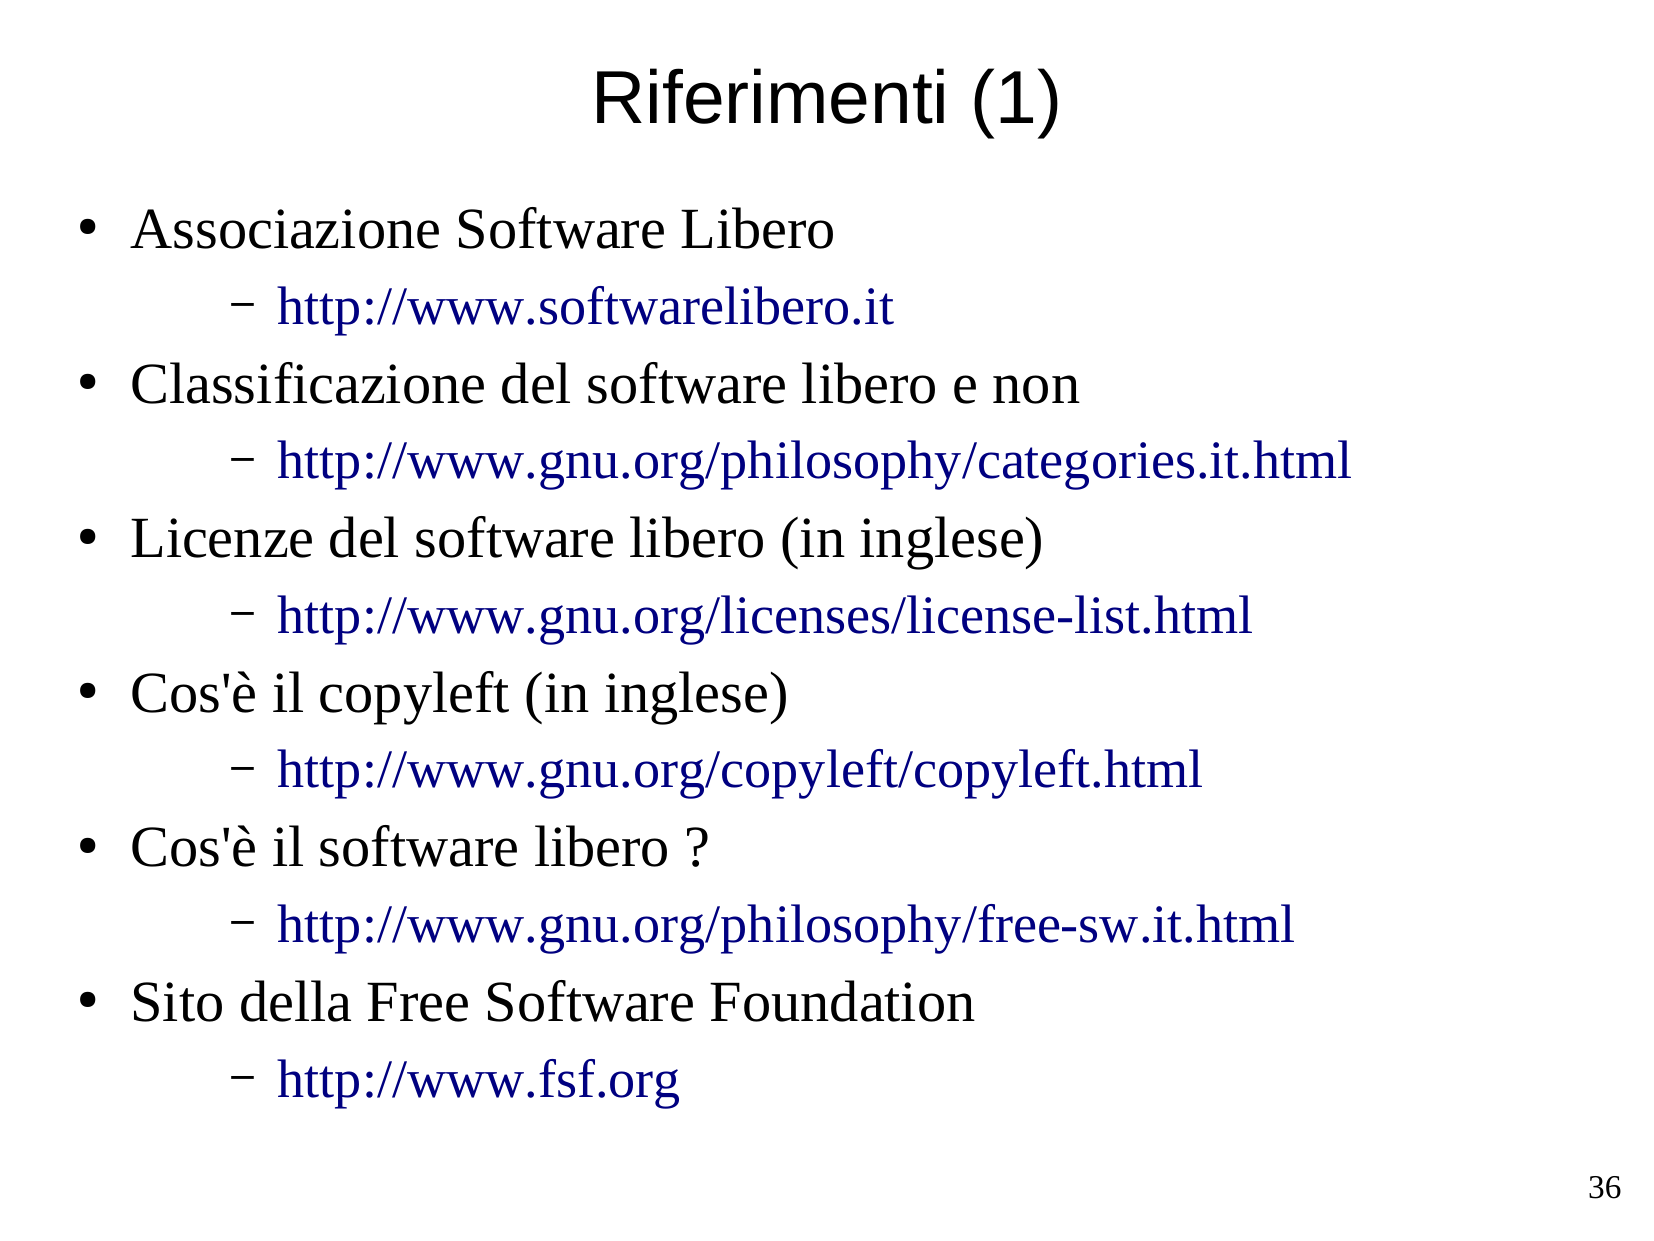

# Riferimenti (1)
Associazione Software Libero
http://www.softwarelibero.it
Classificazione del software libero e non
http://www.gnu.org/philosophy/categories.it.html
Licenze del software libero (in inglese)
http://www.gnu.org/licenses/license-list.html
Cos'è il copyleft (in inglese)
http://www.gnu.org/copyleft/copyleft.html
Cos'è il software libero ?
http://www.gnu.org/philosophy/free-sw.it.html
Sito della Free Software Foundation
http://www.fsf.org